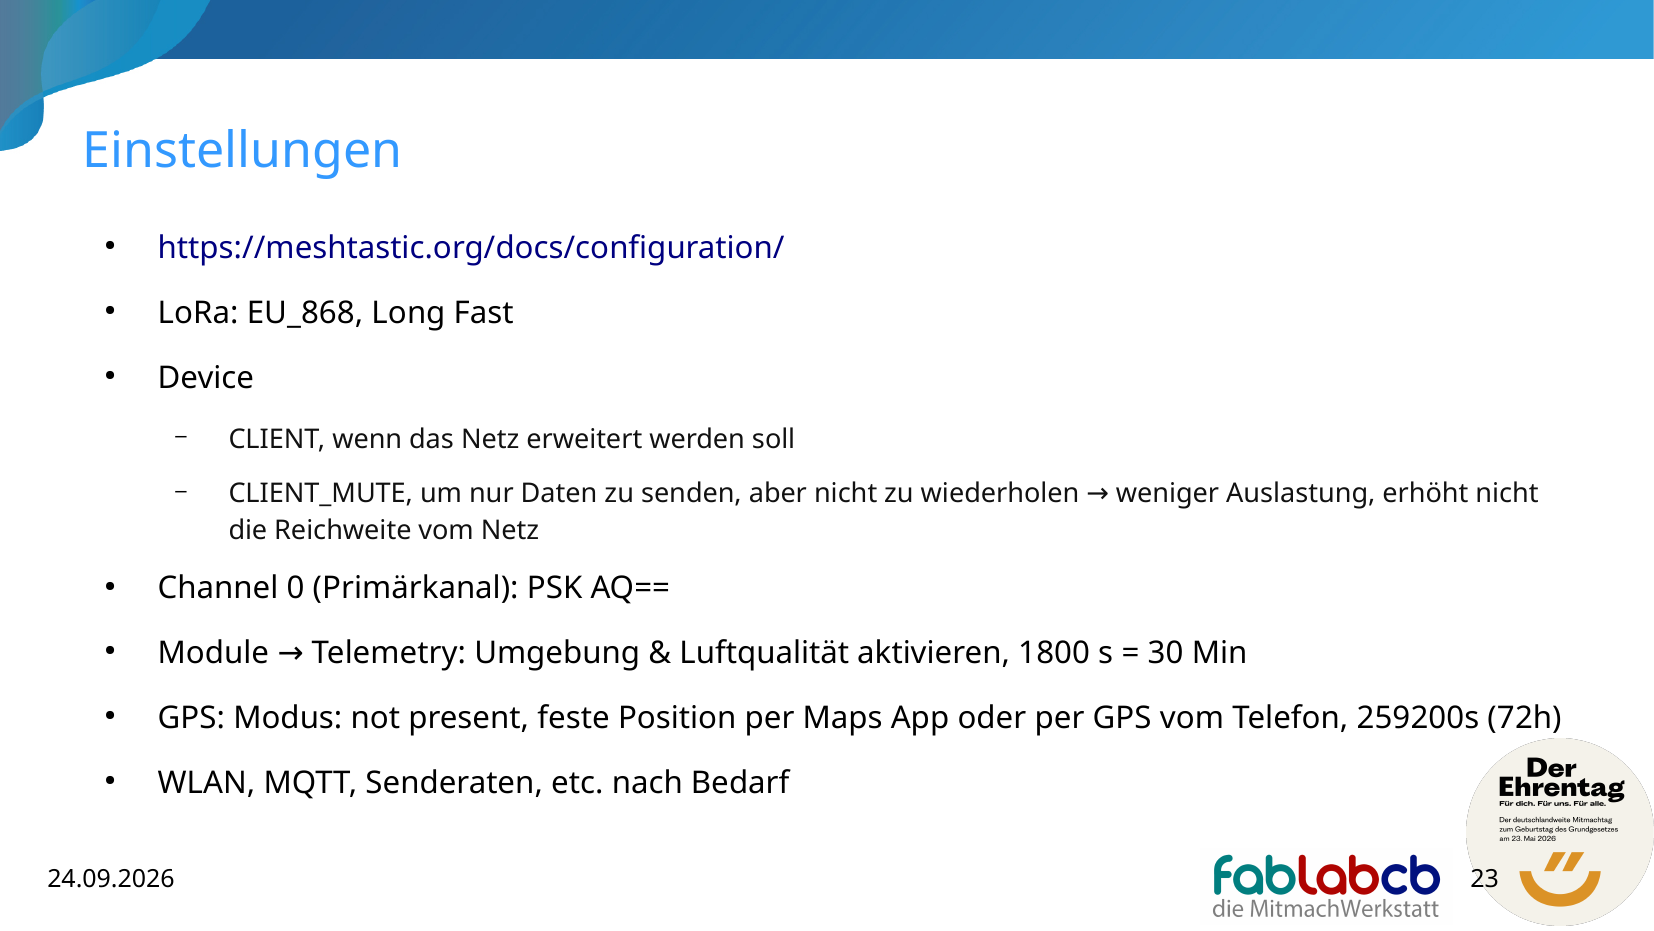

# Einstellungen
https://meshtastic.org/docs/configuration/
LoRa: EU_868, Long Fast
Device
CLIENT, wenn das Netz erweitert werden soll
CLIENT_MUTE, um nur Daten zu senden, aber nicht zu wiederholen → weniger Auslastung, erhöht nicht die Reichweite vom Netz
Channel 0 (Primärkanal): PSK AQ==
Module → Telemetry: Umgebung & Luftqualität aktivieren, 1800 s = 30 Min
GPS: Modus: not present, feste Position per Maps App oder per GPS vom Telefon, 259200s (72h)
WLAN, MQTT, Senderaten, etc. nach Bedarf
23